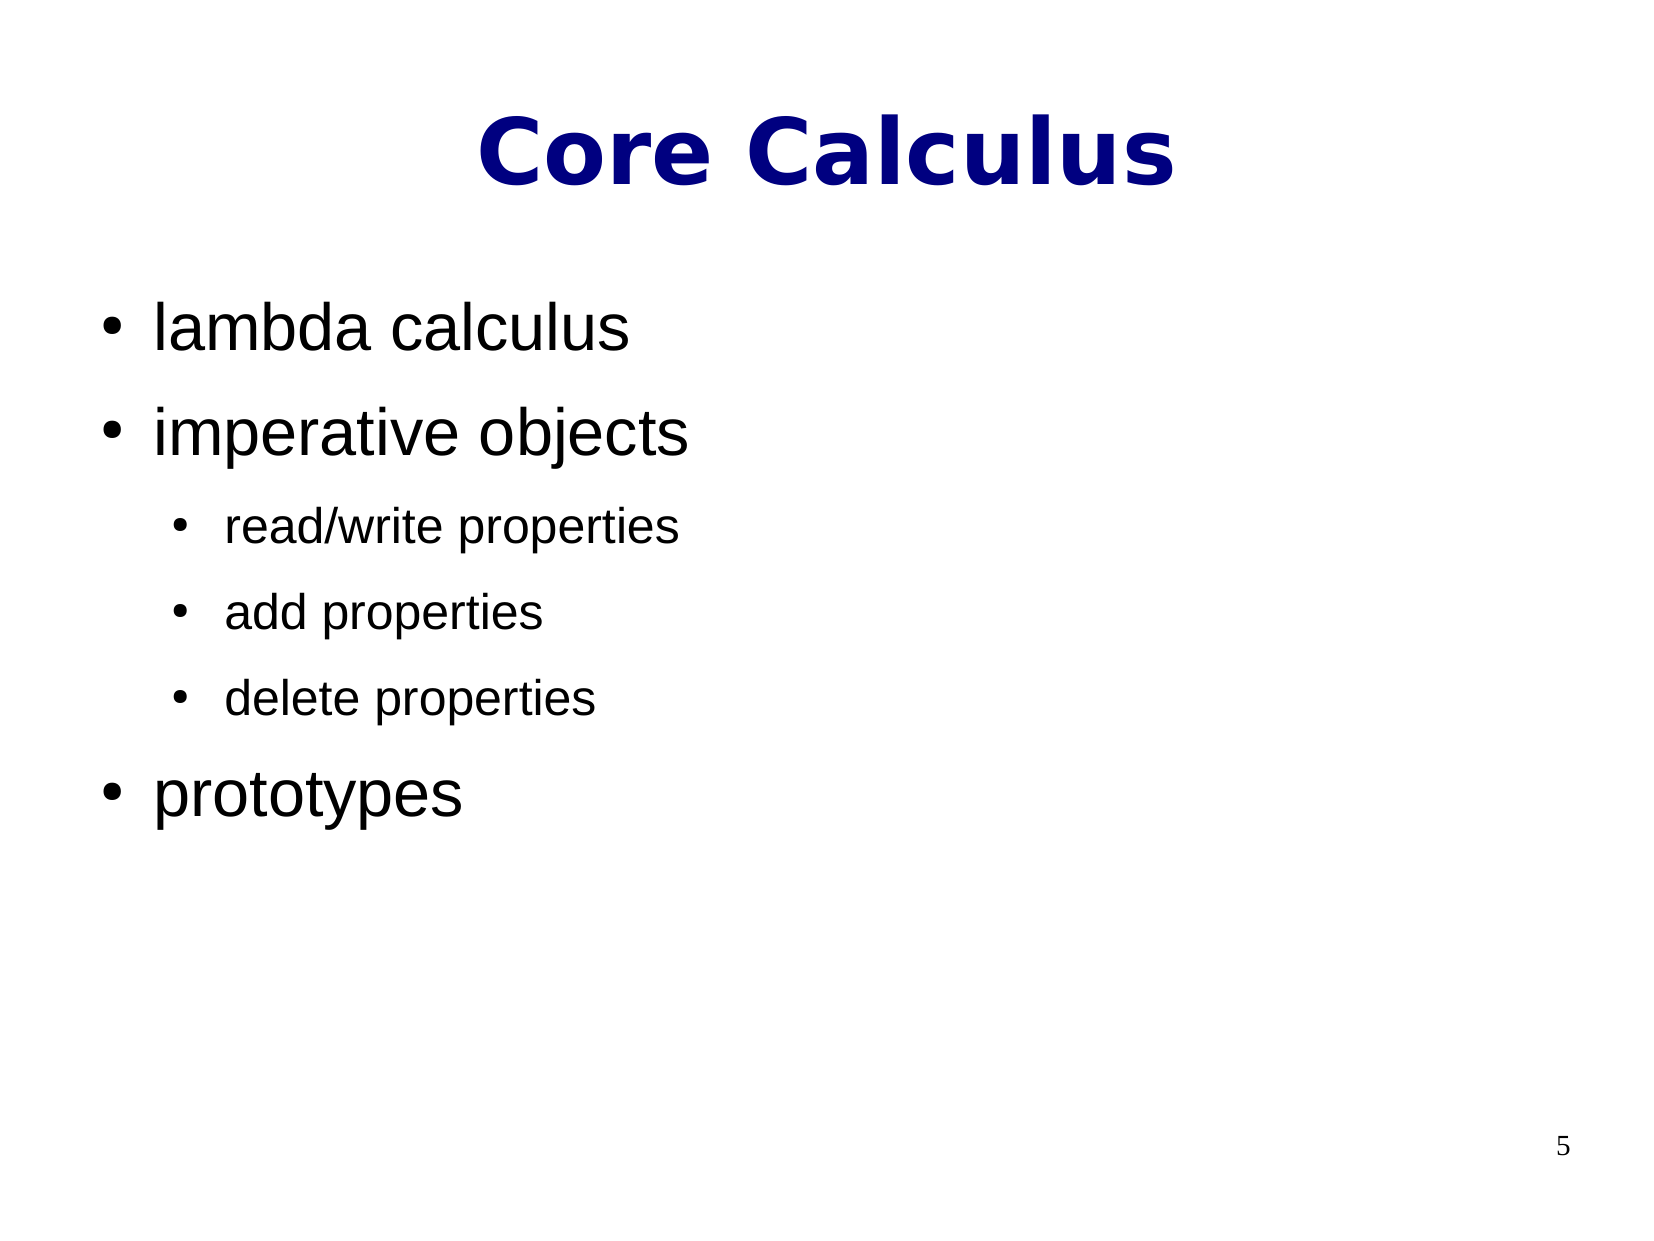

# Core Calculus
lambda calculus
imperative objects
read/write properties
add properties
delete properties
prototypes
5